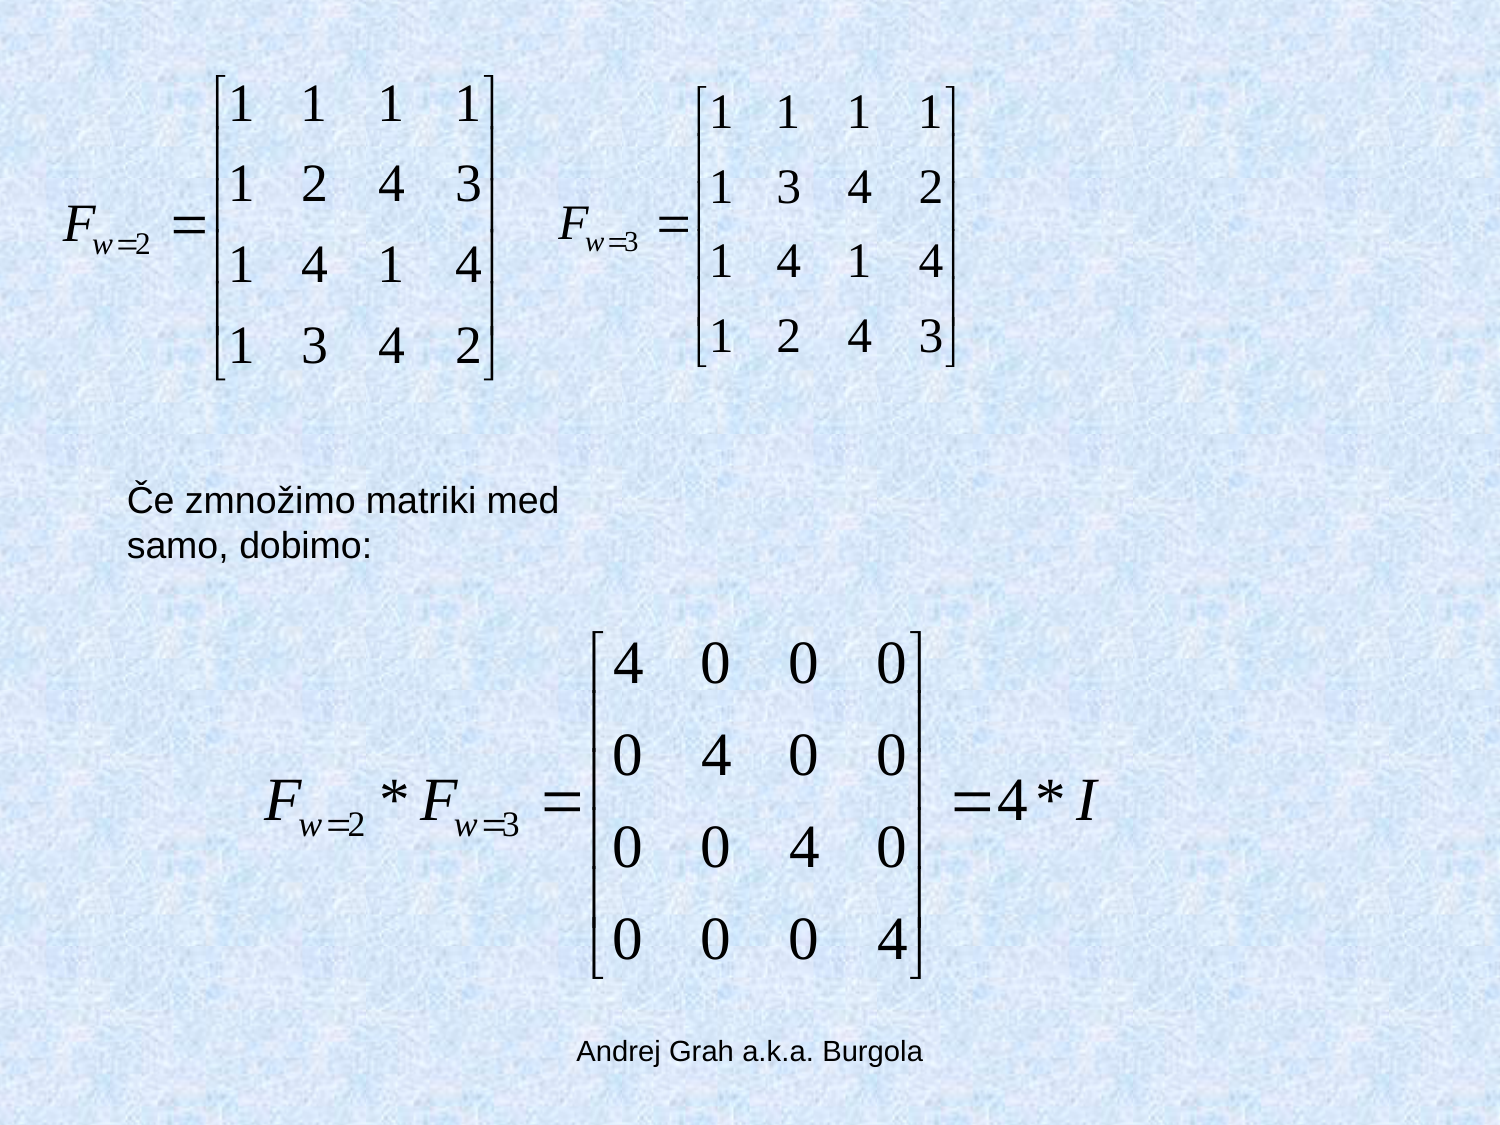

Če zmnožimo matriki med samo, dobimo:
Andrej Grah a.k.a. Burgola